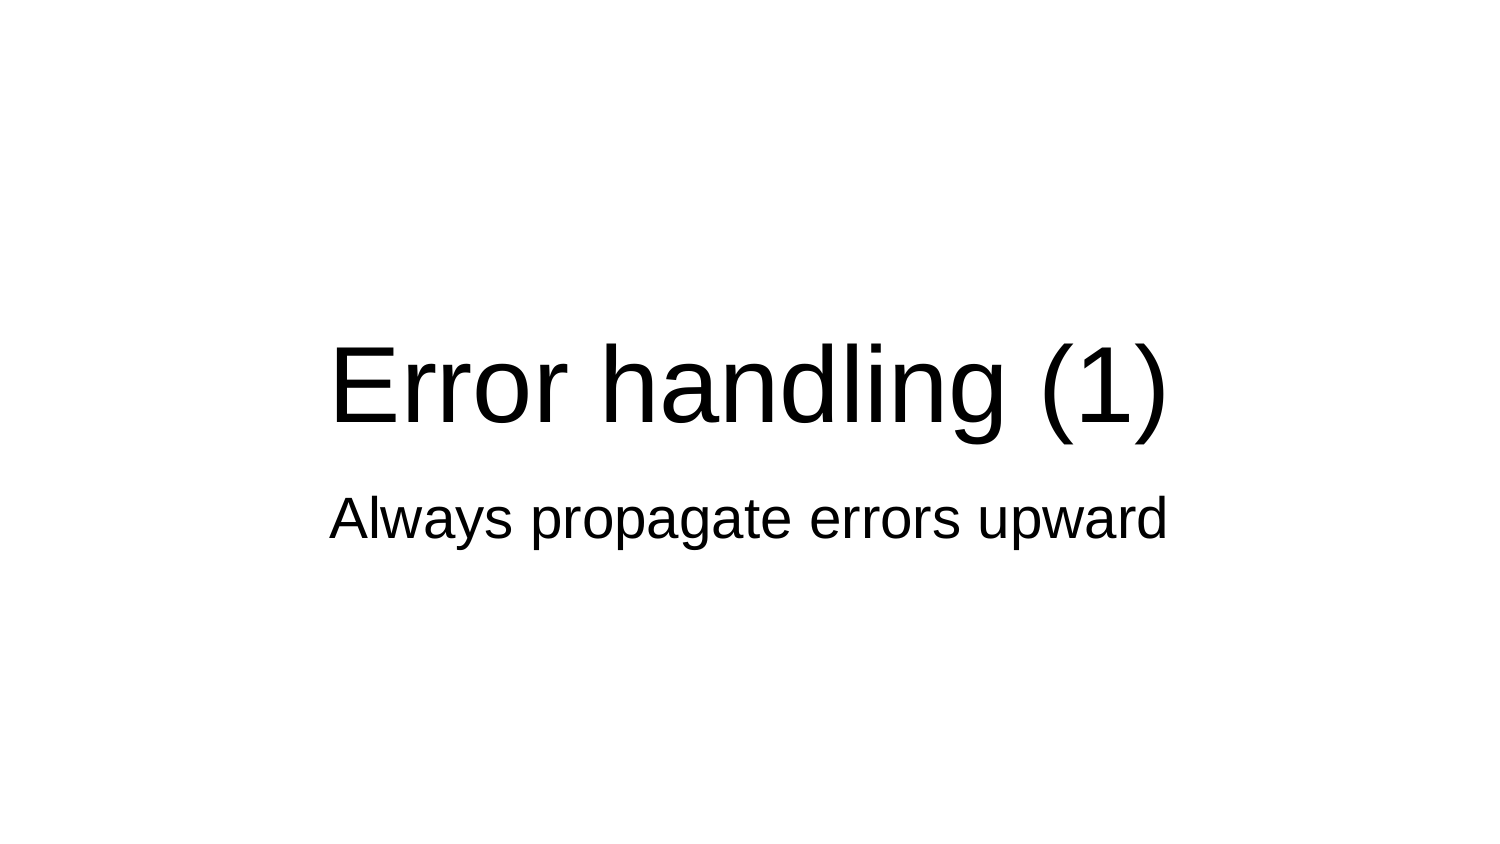

# Error handling (1)
Always propagate errors upward